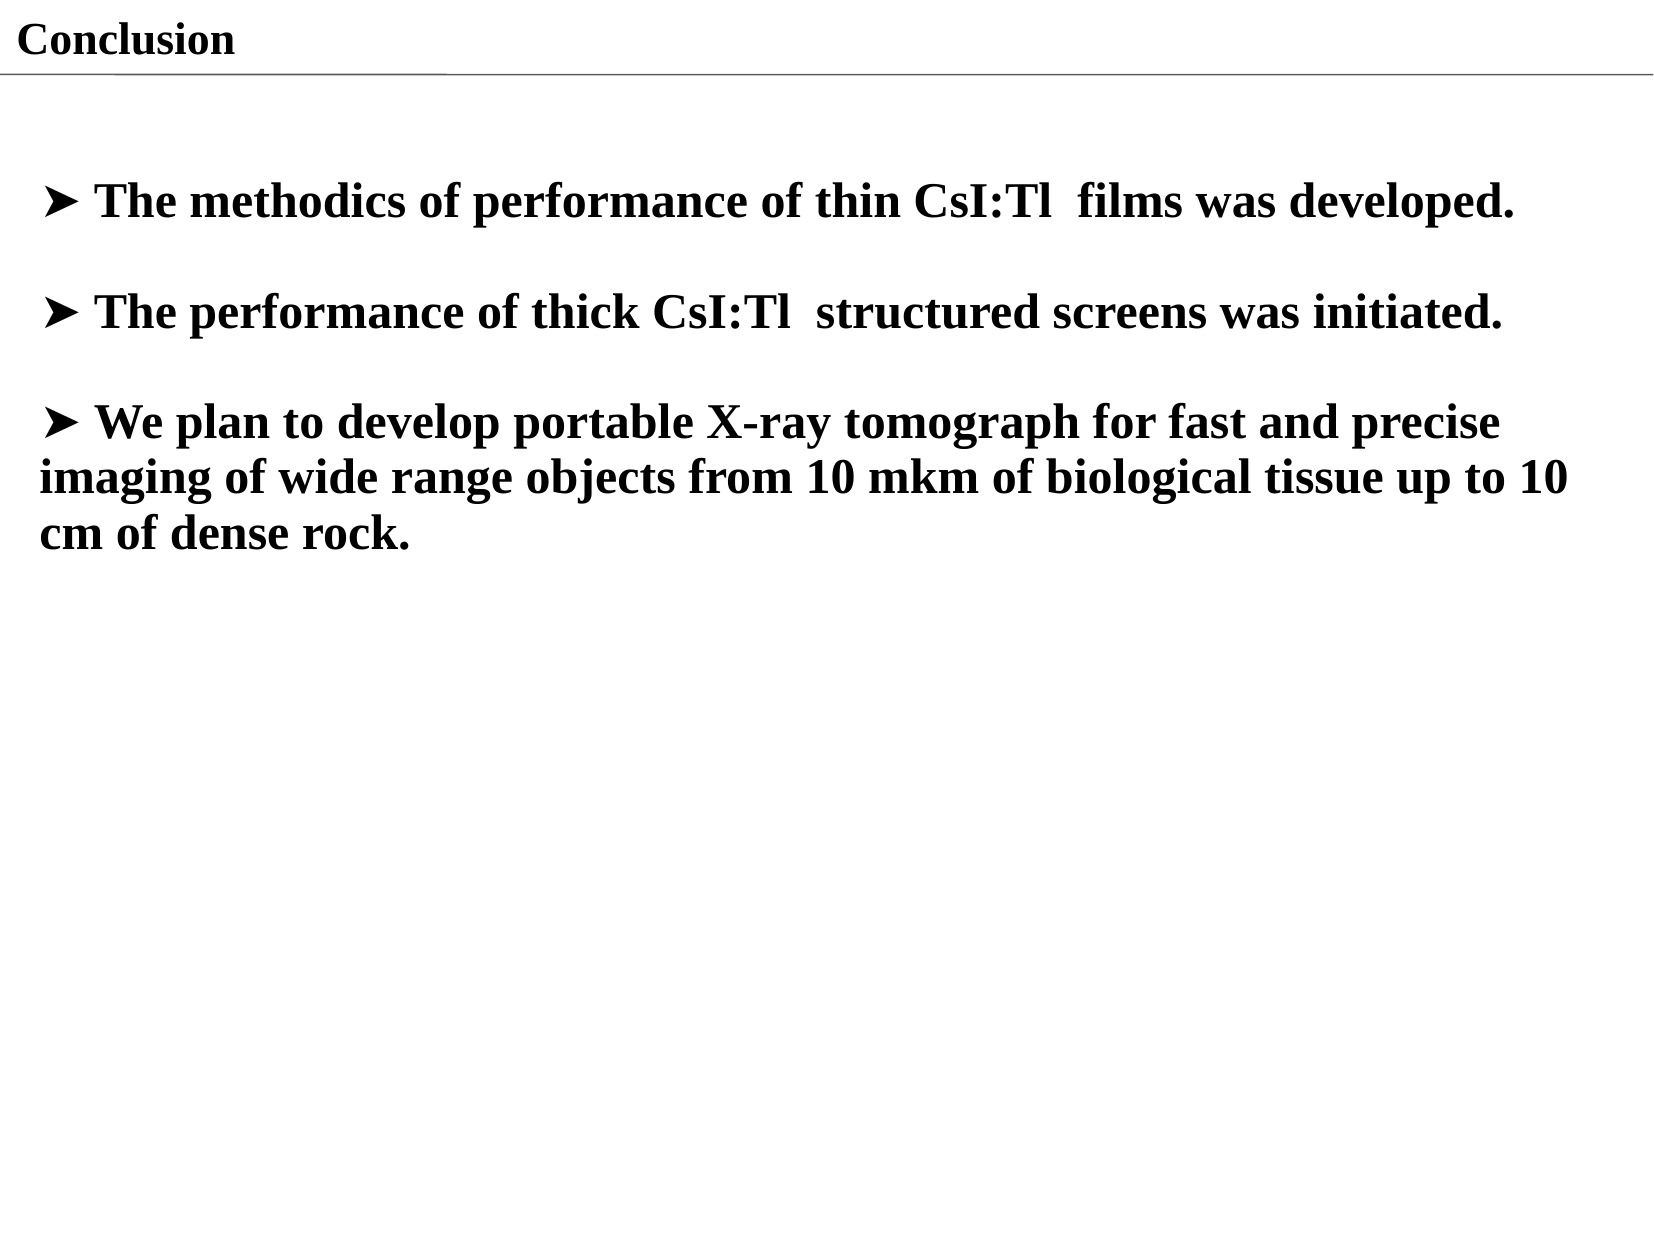

Conclusion
➤ The methodics of performance of thin CsI:Tl films was developed.
➤ The performance of thick CsI:Tl structured screens was initiated.
➤ We plan to develop portable X-ray tomograph for fast and precise imaging of wide range objects from 10 mkm of biological tissue up to 10 cm of dense rock.